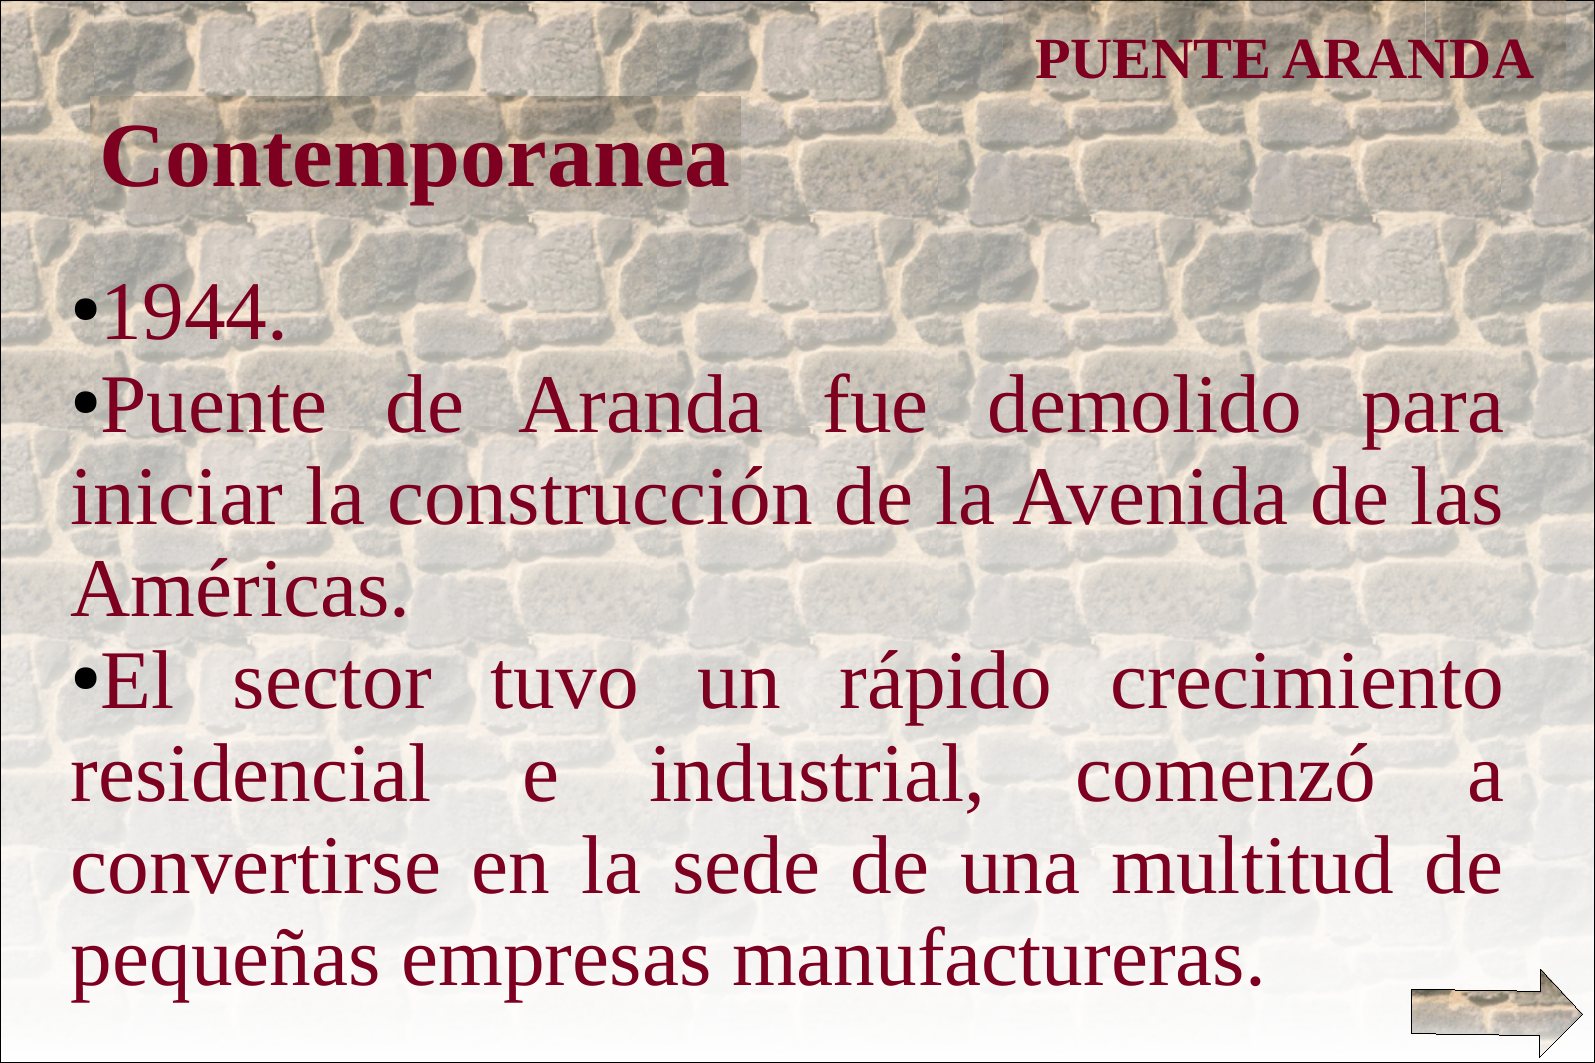

PUENTE ARANDA
Contemporanea
# 1944.
Puente de Aranda fue demolido para iniciar la construcción de la Avenida de las Américas.
El sector tuvo un rápido crecimiento residencial e industrial, comenzó a convertirse en la sede de una multitud de pequeñas empresas manufactureras.